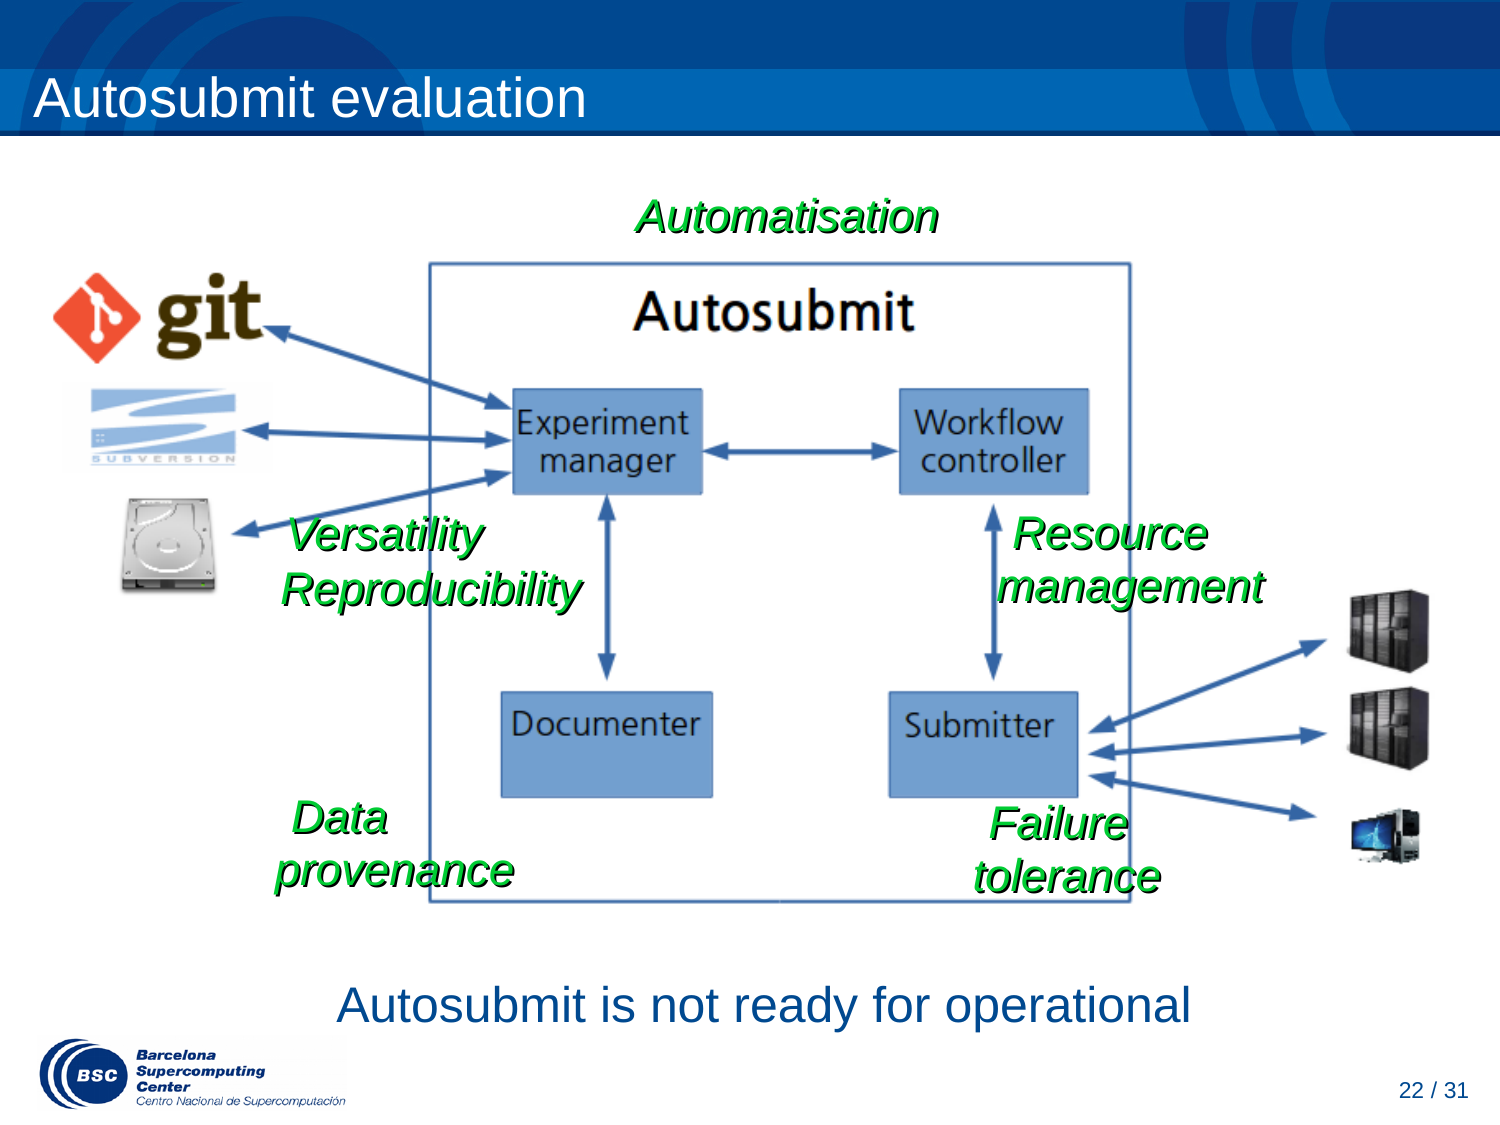

Autosubmit evaluation
Automatisation
Resource management
Versatility
Reproducibility
Data provenance
Failure tolerance
Autosubmit is not ready for operational